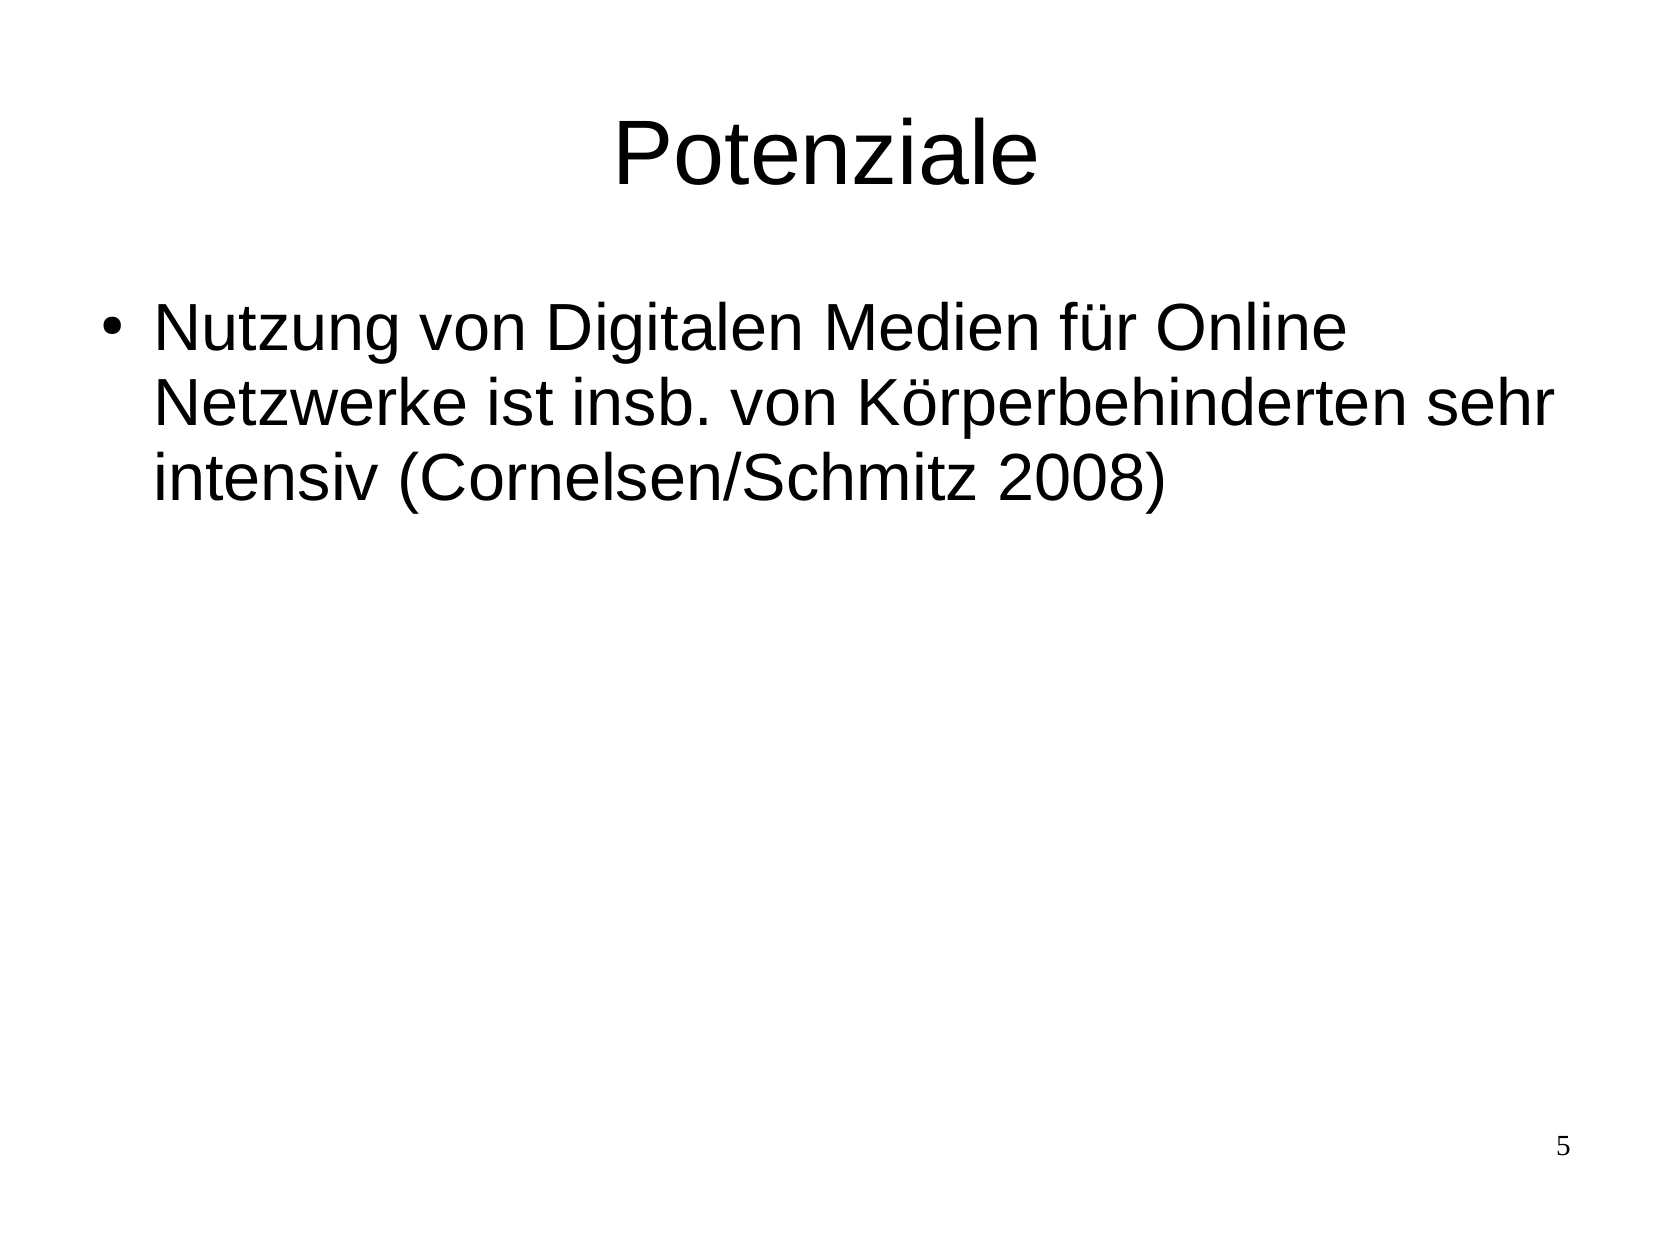

# Potenziale
Nutzung von Digitalen Medien für Online Netzwerke ist insb. von Körperbehinderten sehr intensiv (Cornelsen/Schmitz 2008)
5